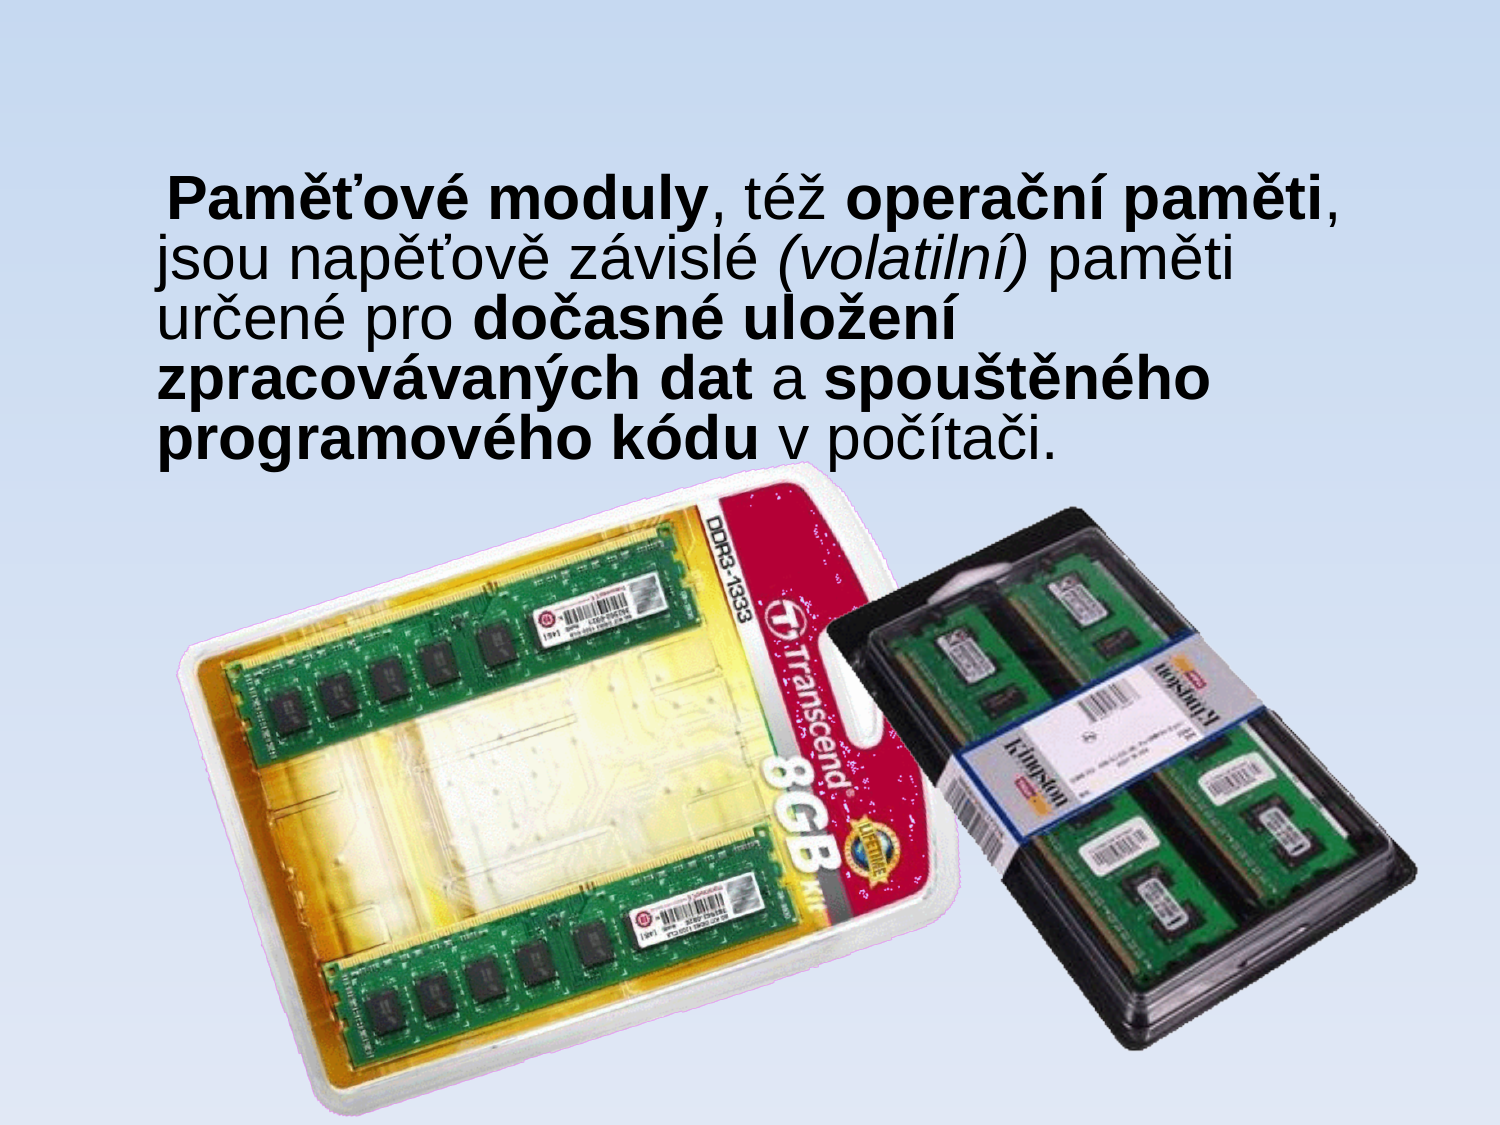

# Paměťové moduly, též operační paměti, jsou napěťově závislé (volatilní) paměti určené pro dočasné uložení zpracovávaných dat a spouštěného programového kódu v počítači.